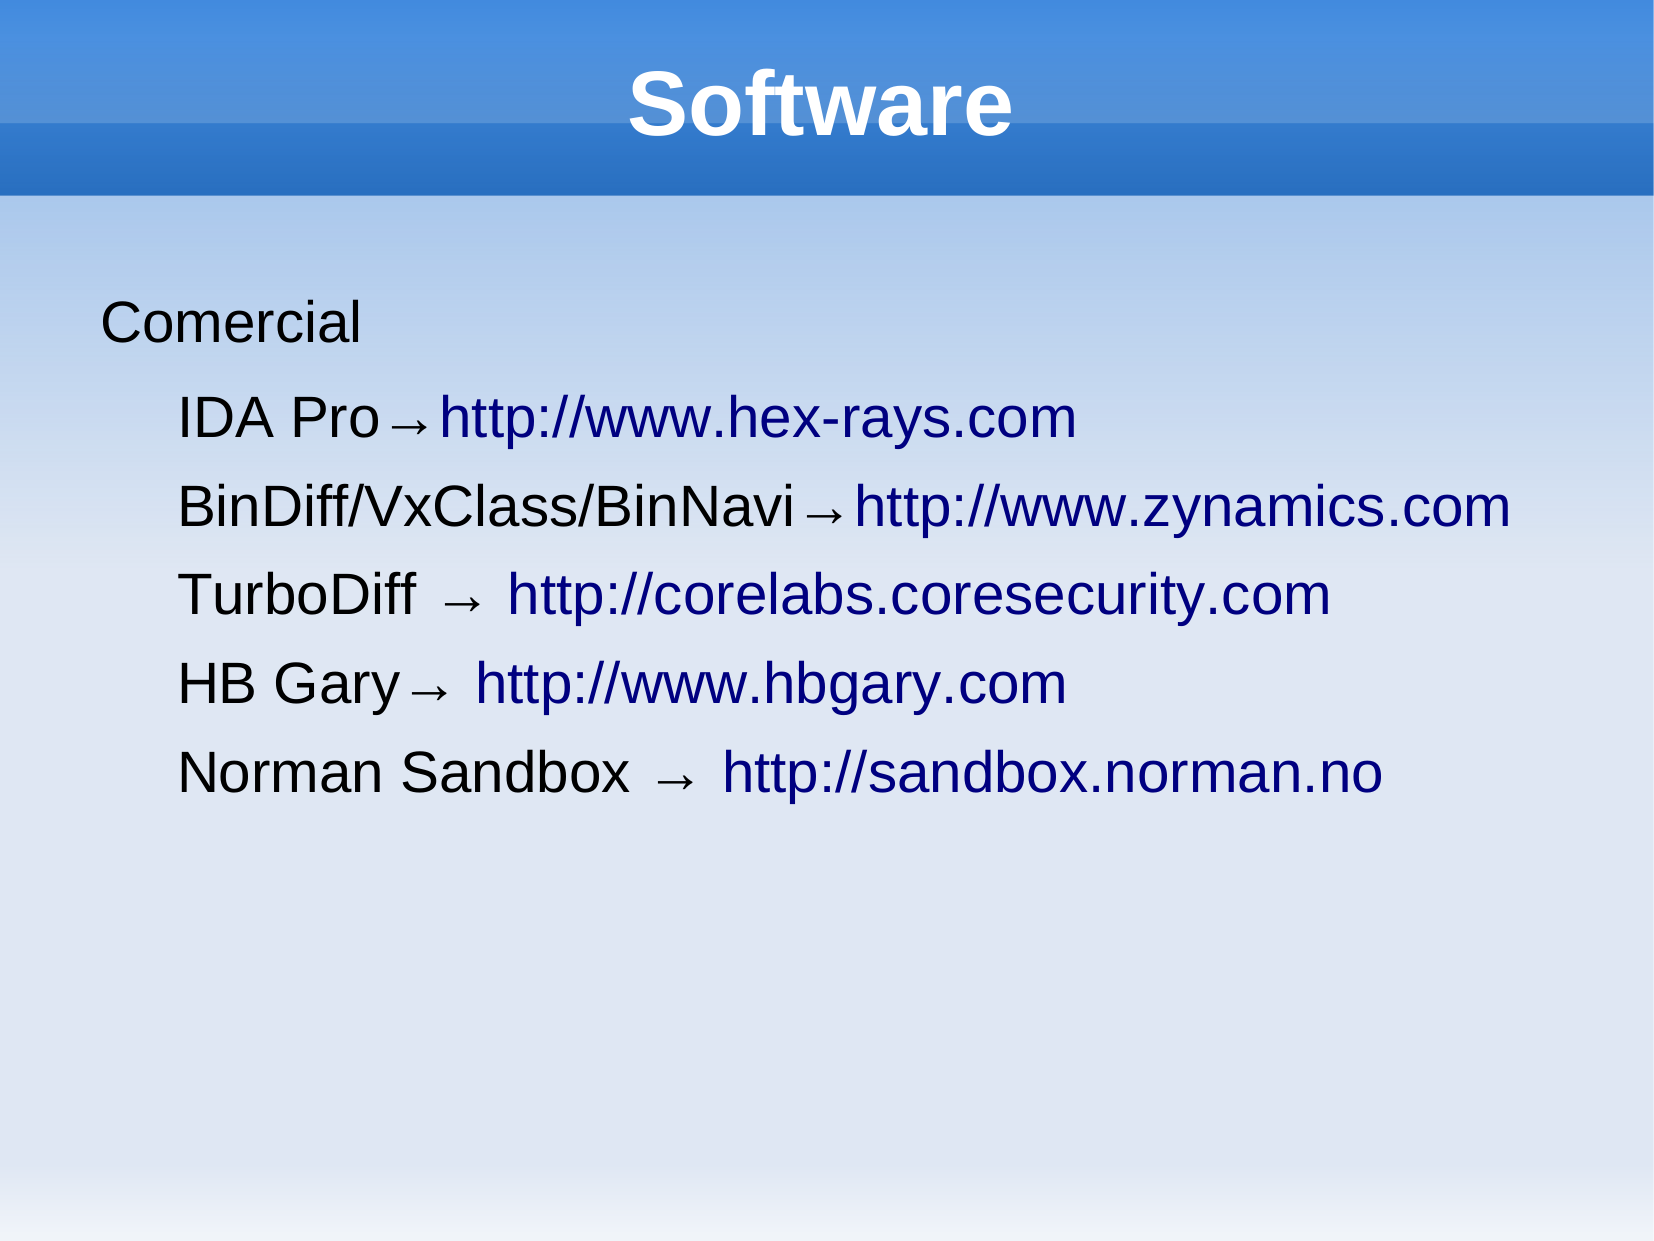

# Software
Comercial
IDA Pro→http://www.hex-rays.com
BinDiff/VxClass/BinNavi→http://www.zynamics.com
TurboDiff → http://corelabs.coresecurity.com
HB Gary→ http://www.hbgary.com
Norman Sandbox → http://sandbox.norman.no